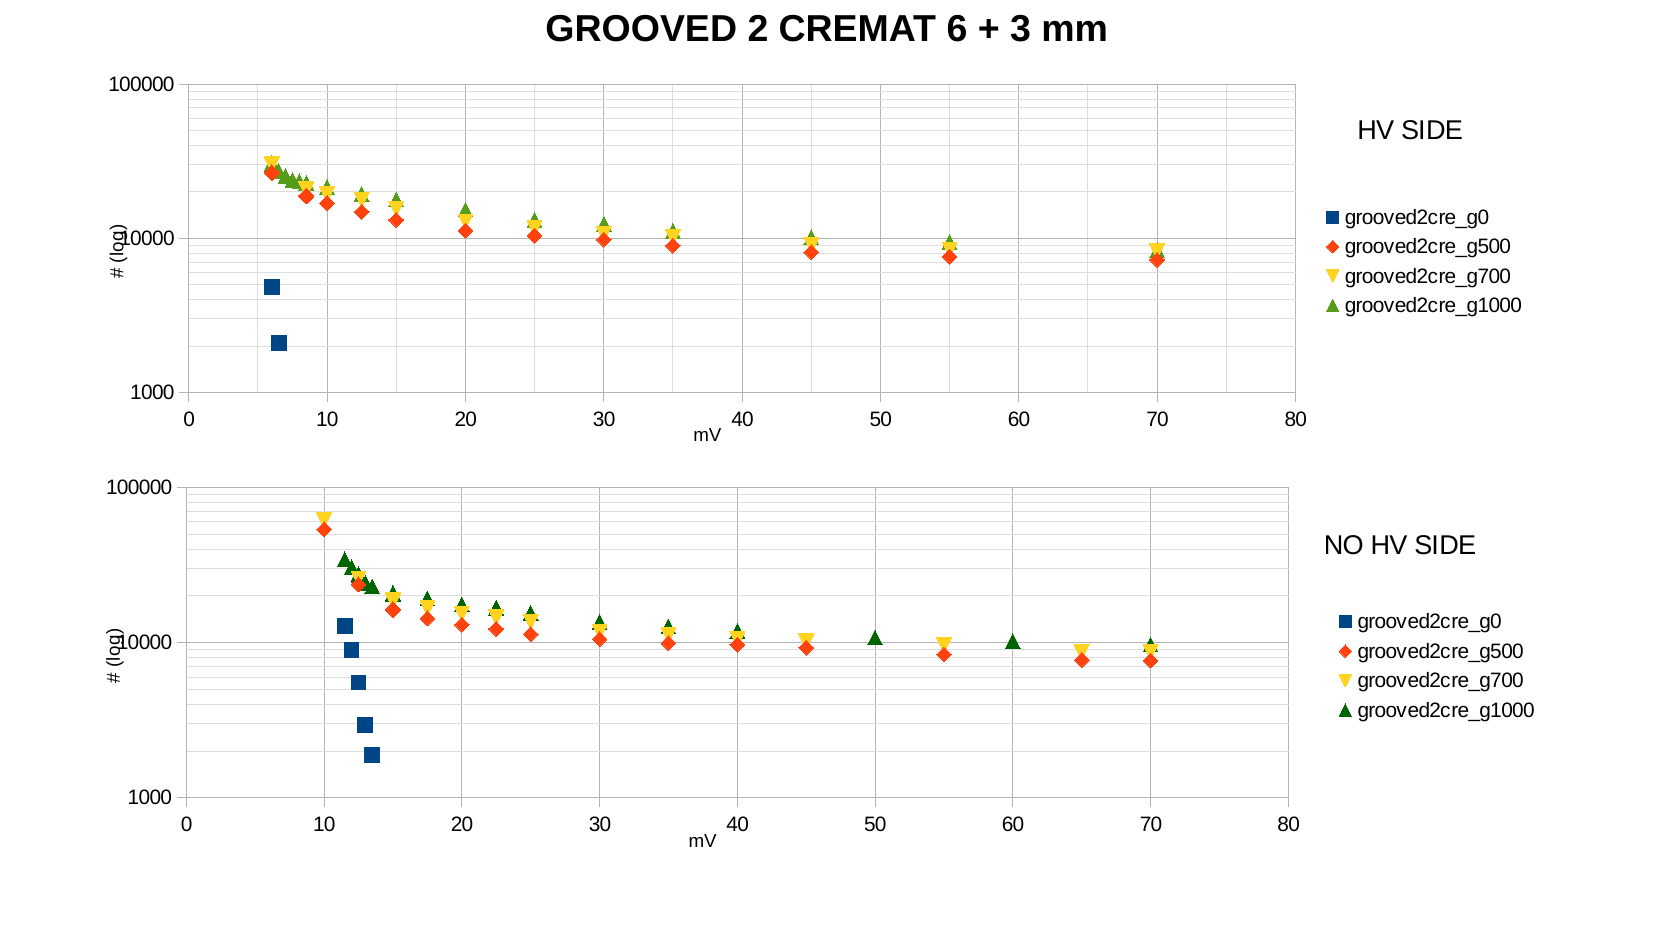

GROOVED 2 CREMAT 6 + 3 mm
### Chart: HV SIDE
| Category | grooved2cre_g0 | grooved2cre_g500 | grooved2cre_g700 | grooved2cre_g1000 |
|---|---|---|---|---|
### Chart: NO HV SIDE
| Category | grooved2cre_g0 | grooved2cre_g500 | grooved2cre_g700 | grooved2cre_g1000 |
|---|---|---|---|---|